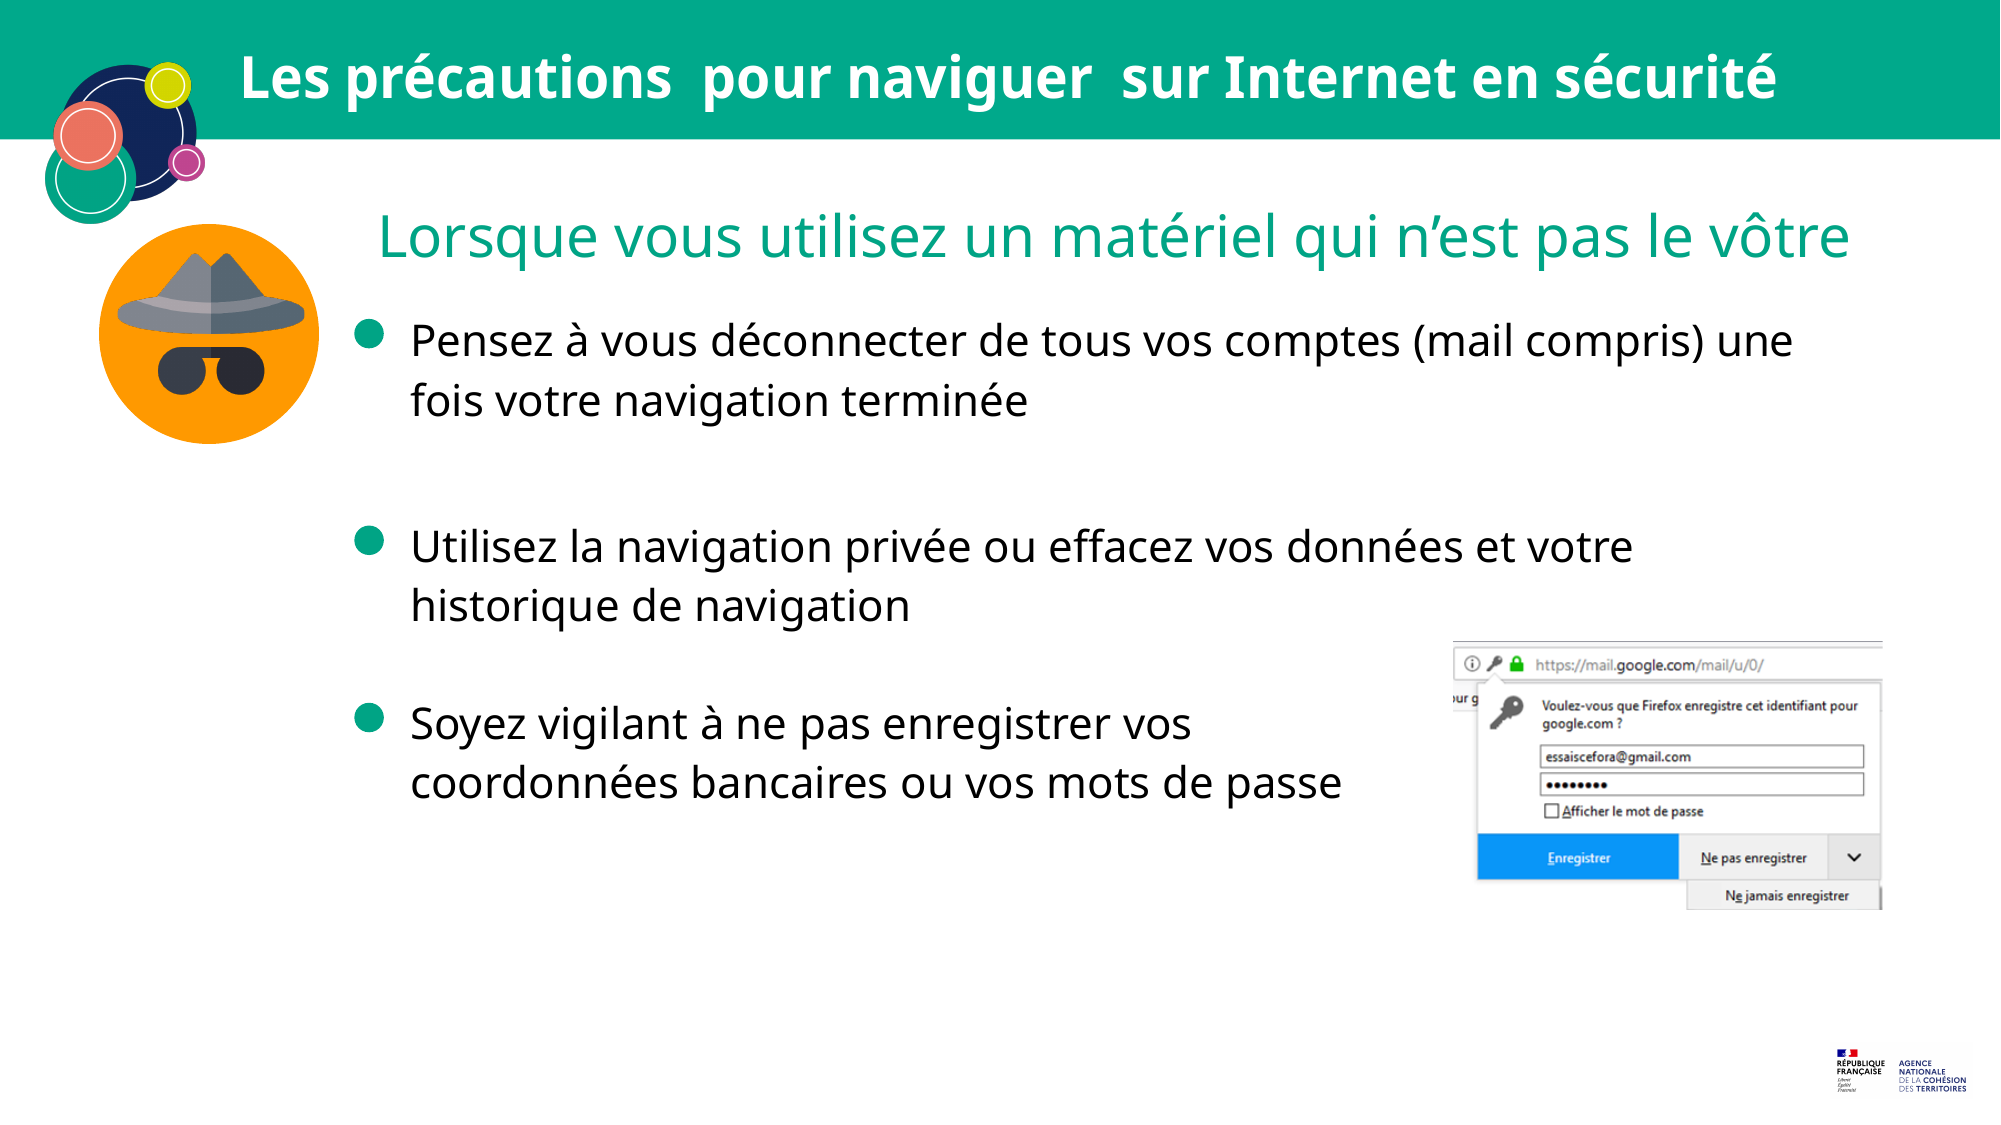

Les précautions pour naviguer sur Internet en sécurité
Lorsque vous utilisez un matériel qui n’est pas le vôtre
Pensez à vous déconnecter de tous vos comptes (mail compris) une fois votre navigation terminée
Utilisez la navigation privée ou effacez vos données et votre historique de navigation
Soyez vigilant à ne pas enregistrer vos coordonnées bancaires ou vos mots de passe